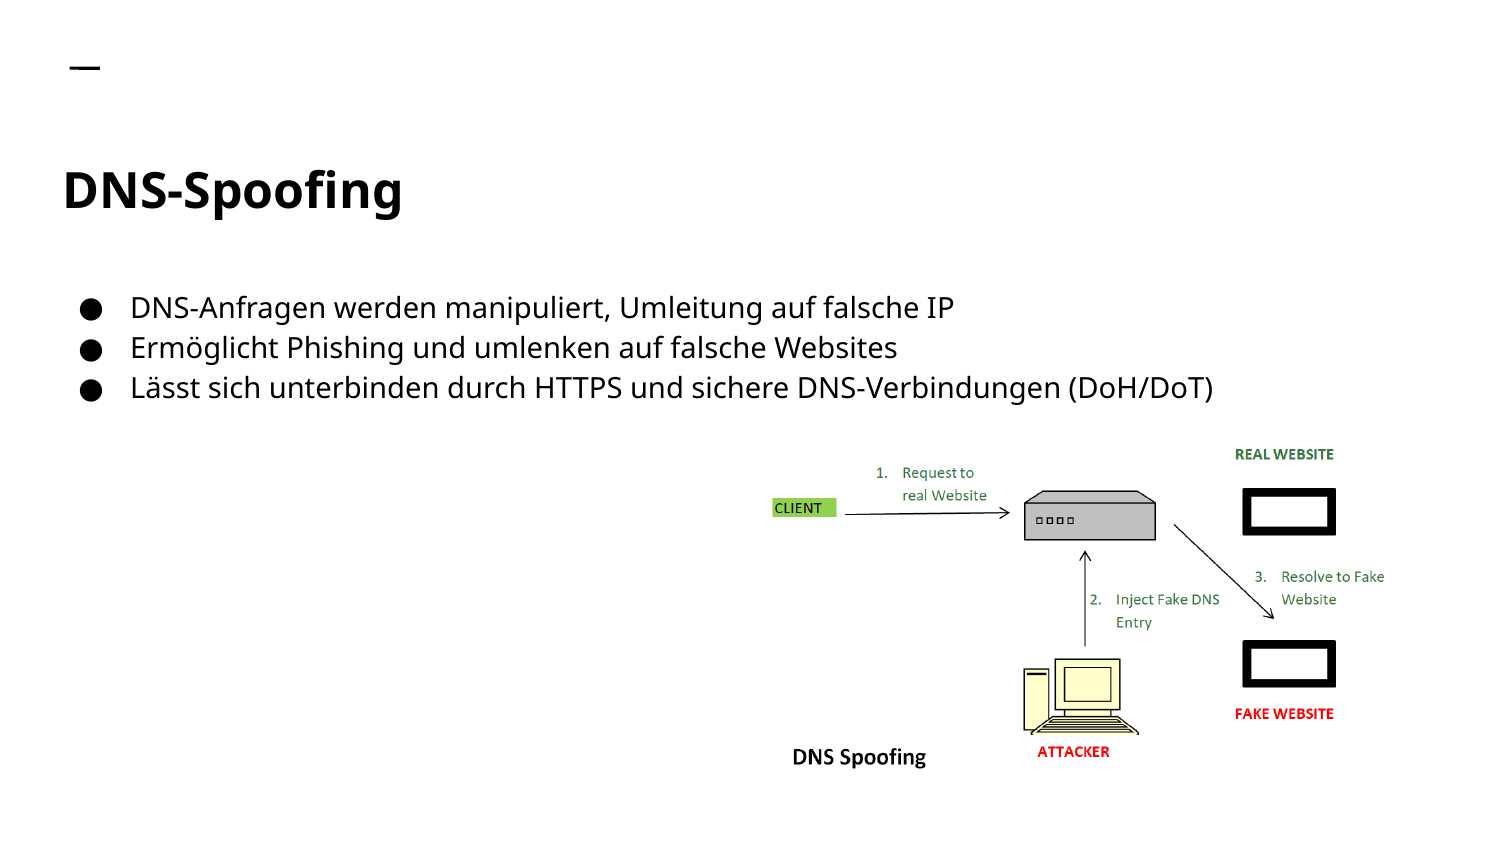

# DNS-Spoofing
DNS-Anfragen werden manipuliert, Umleitung auf falsche IP
Ermöglicht Phishing und umlenken auf falsche Websites
Lässt sich unterbinden durch HTTPS und sichere DNS-Verbindungen (DoH/DoT)